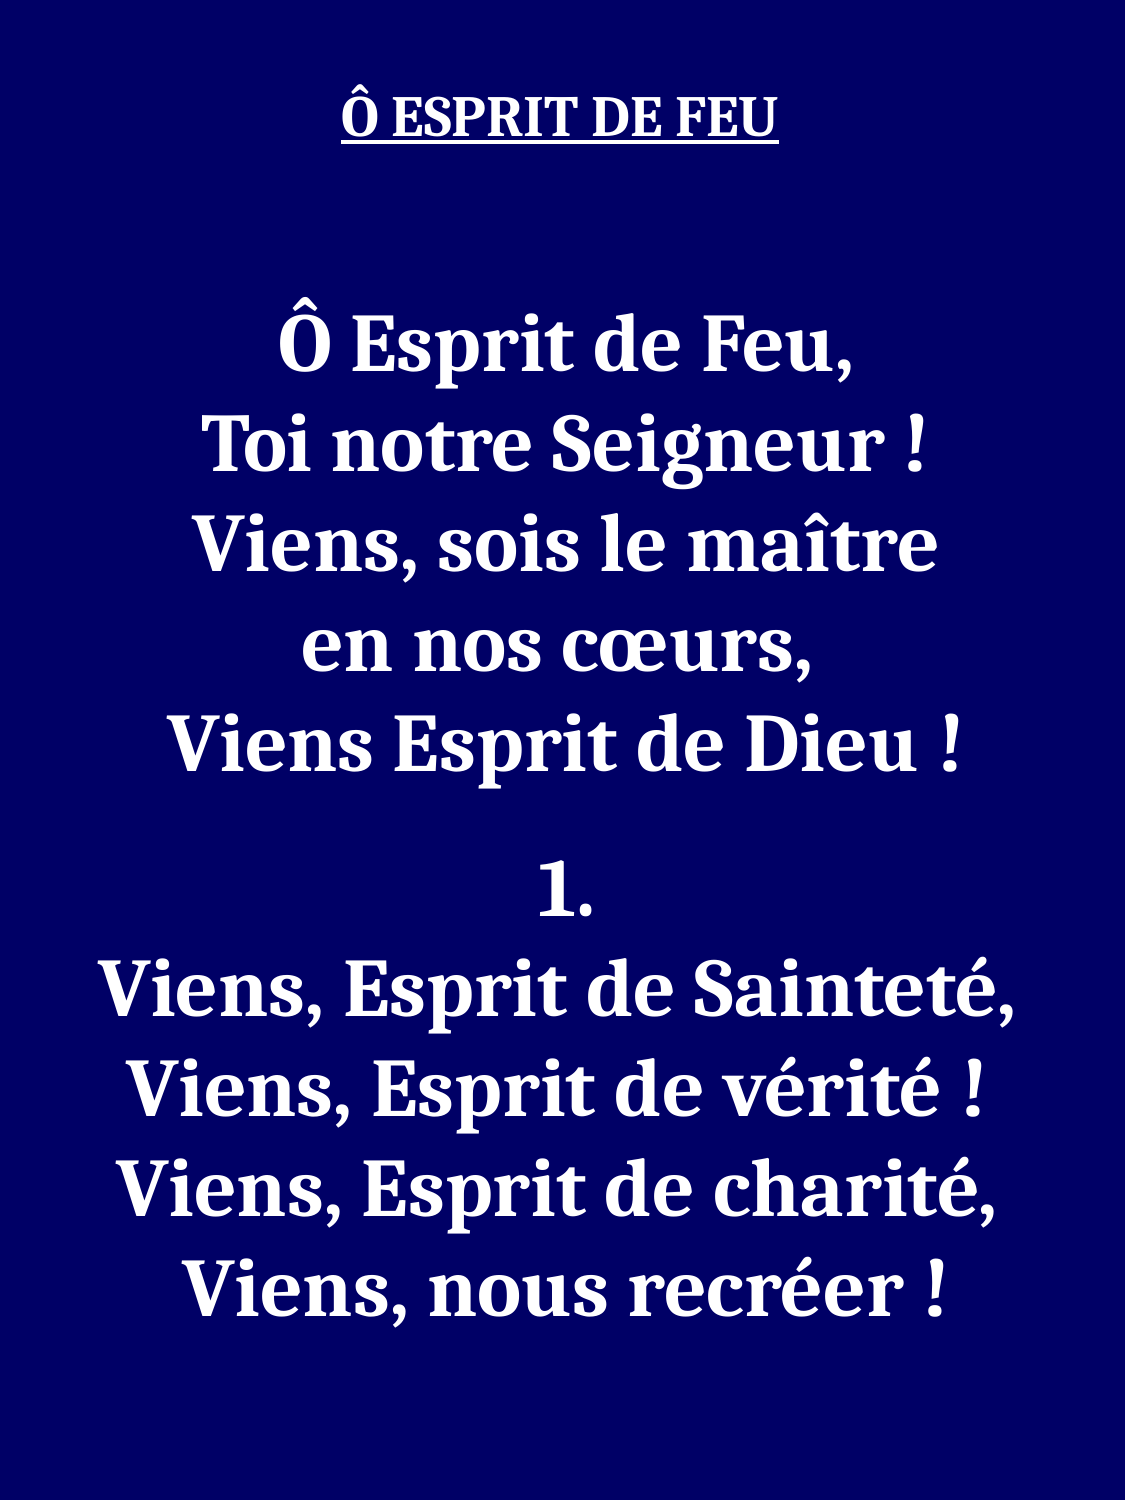

Ô ESPRIT DE FEU
Ô Esprit de Feu,
Toi notre Seigneur !
Viens, sois le maître
en nos cœurs, 
Viens Esprit de Dieu !
1.
Viens, Esprit de Sainteté, 
Viens, Esprit de vérité ! 
Viens, Esprit de charité, 
Viens, nous recréer !